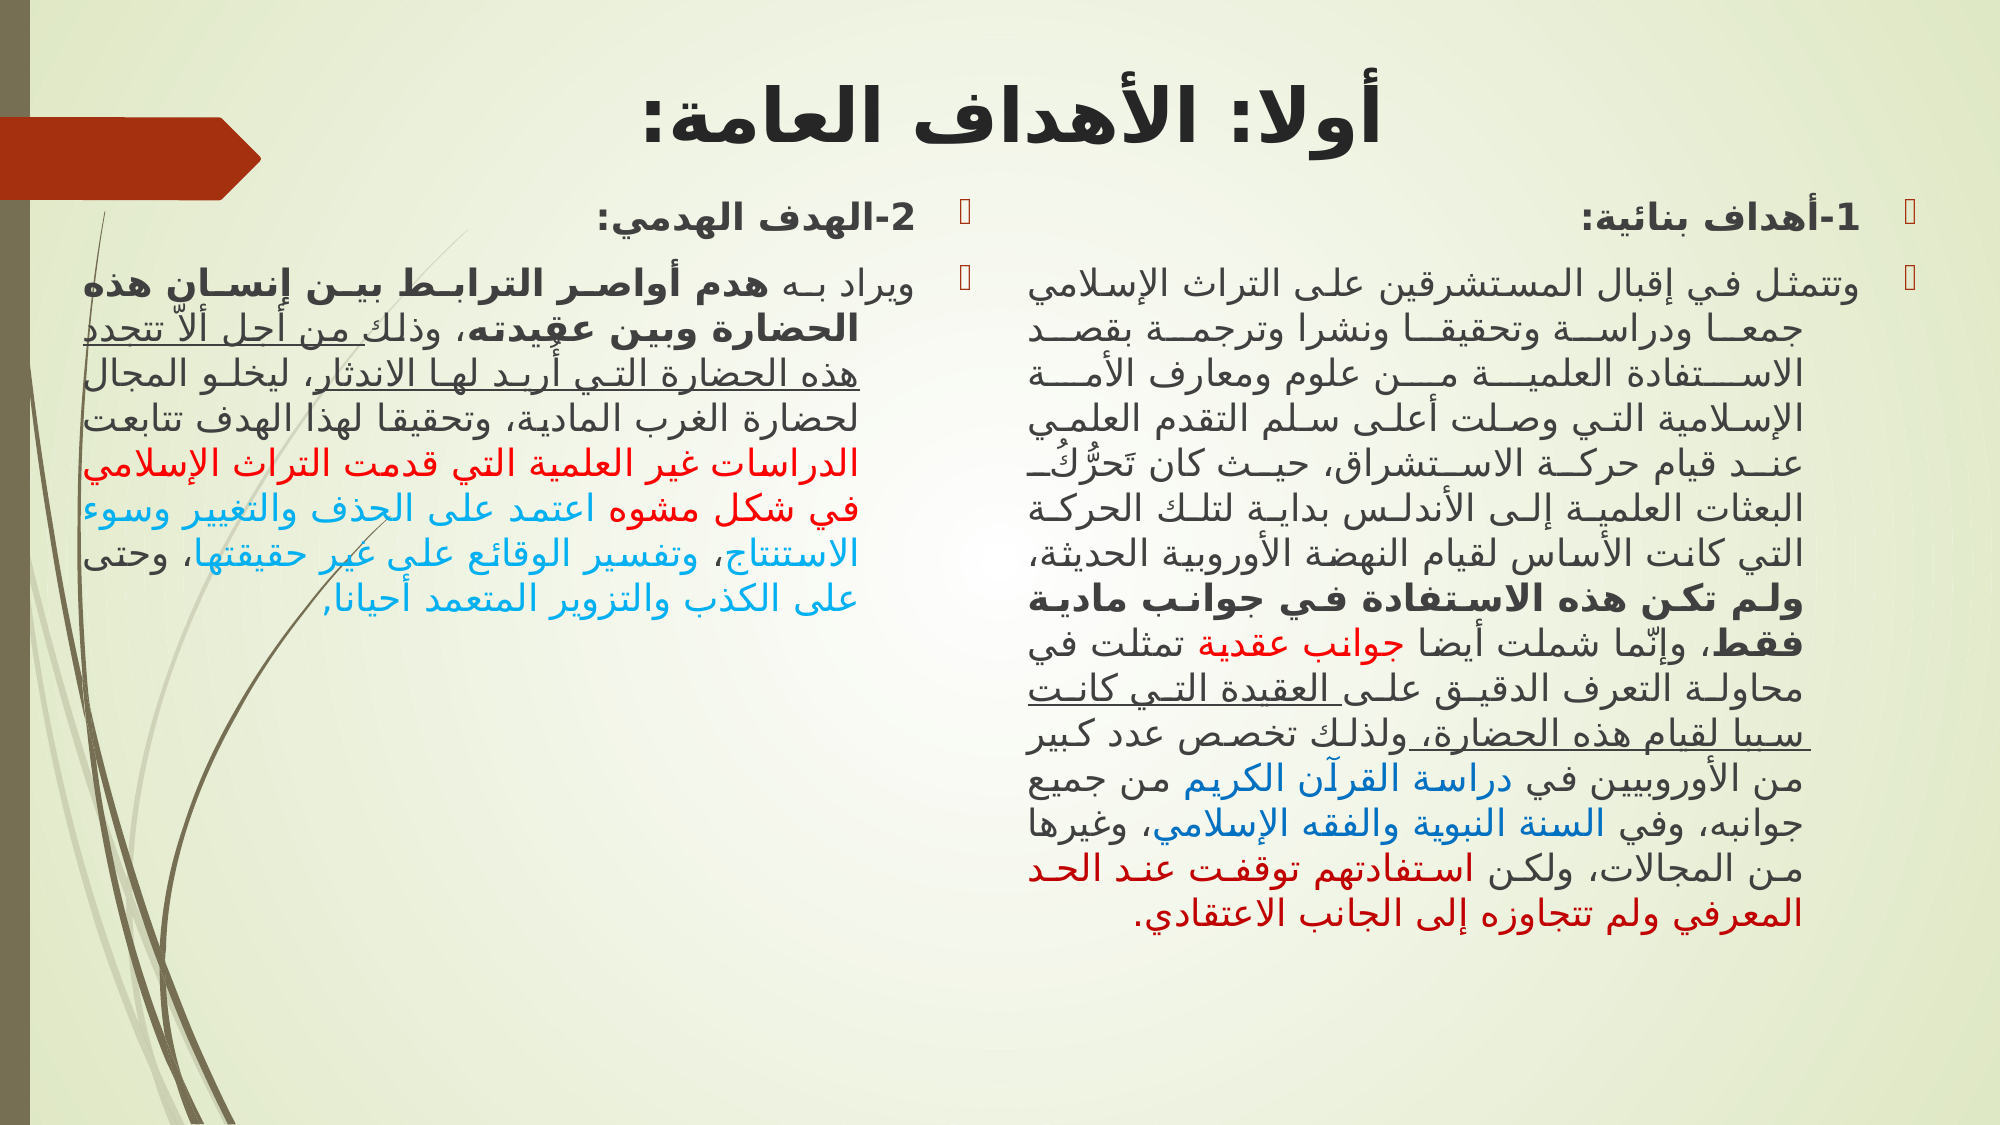

# أولا: الأهداف العامة:
2-الهدف الهدمي:
ويراد به هدم أواصر الترابط بين إنسان هذه الحضارة وبين عقيدته، وذلك من أجل ألاّ تتجدد هذه الحضارة التي أُريد لها الاندثار، ليخلو المجال لحضارة الغرب المادية، وتحقيقا لهذا الهدف تتابعت الدراسات غير العلمية التي قدمت التراث الإسلامي في شكل مشوه اعتمد على الحذف والتغيير وسوء الاستنتاج، وتفسير الوقائع على غير حقيقتها، وحتى على الكذب والتزوير المتعمد أحيانا,
1-أهداف بنائية:
وتتمثل في إقبال المستشرقين على التراث الإسلامي جمعا ودراسة وتحقيقا ونشرا وترجمة بقصد الاستفادة العلمية من علوم ومعارف الأمة الإسلامية التي وصلت أعلى سلم التقدم العلمي عند قيام حركة الاستشراق، حيث كان تَحرُّكُ البعثات العلمية إلى الأندلس بداية لتلك الحركة التي كانت الأساس لقيام النهضة الأوروبية الحديثة، ولم تكن هذه الاستفادة في جوانب مادية فقط، وإنّما شملت أيضا جوانب عقدية تمثلت في محاولة التعرف الدقيق على العقيدة التي كانت سببا لقيام هذه الحضارة، ولذلك تخصص عدد كبير من الأوروبيين في دراسة القرآن الكريم من جميع جوانبه، وفي السنة النبوية والفقه الإسلامي، وغيرها من المجالات، ولكن استفادتهم توقفت عند الحد المعرفي ولم تتجاوزه إلى الجانب الاعتقادي.